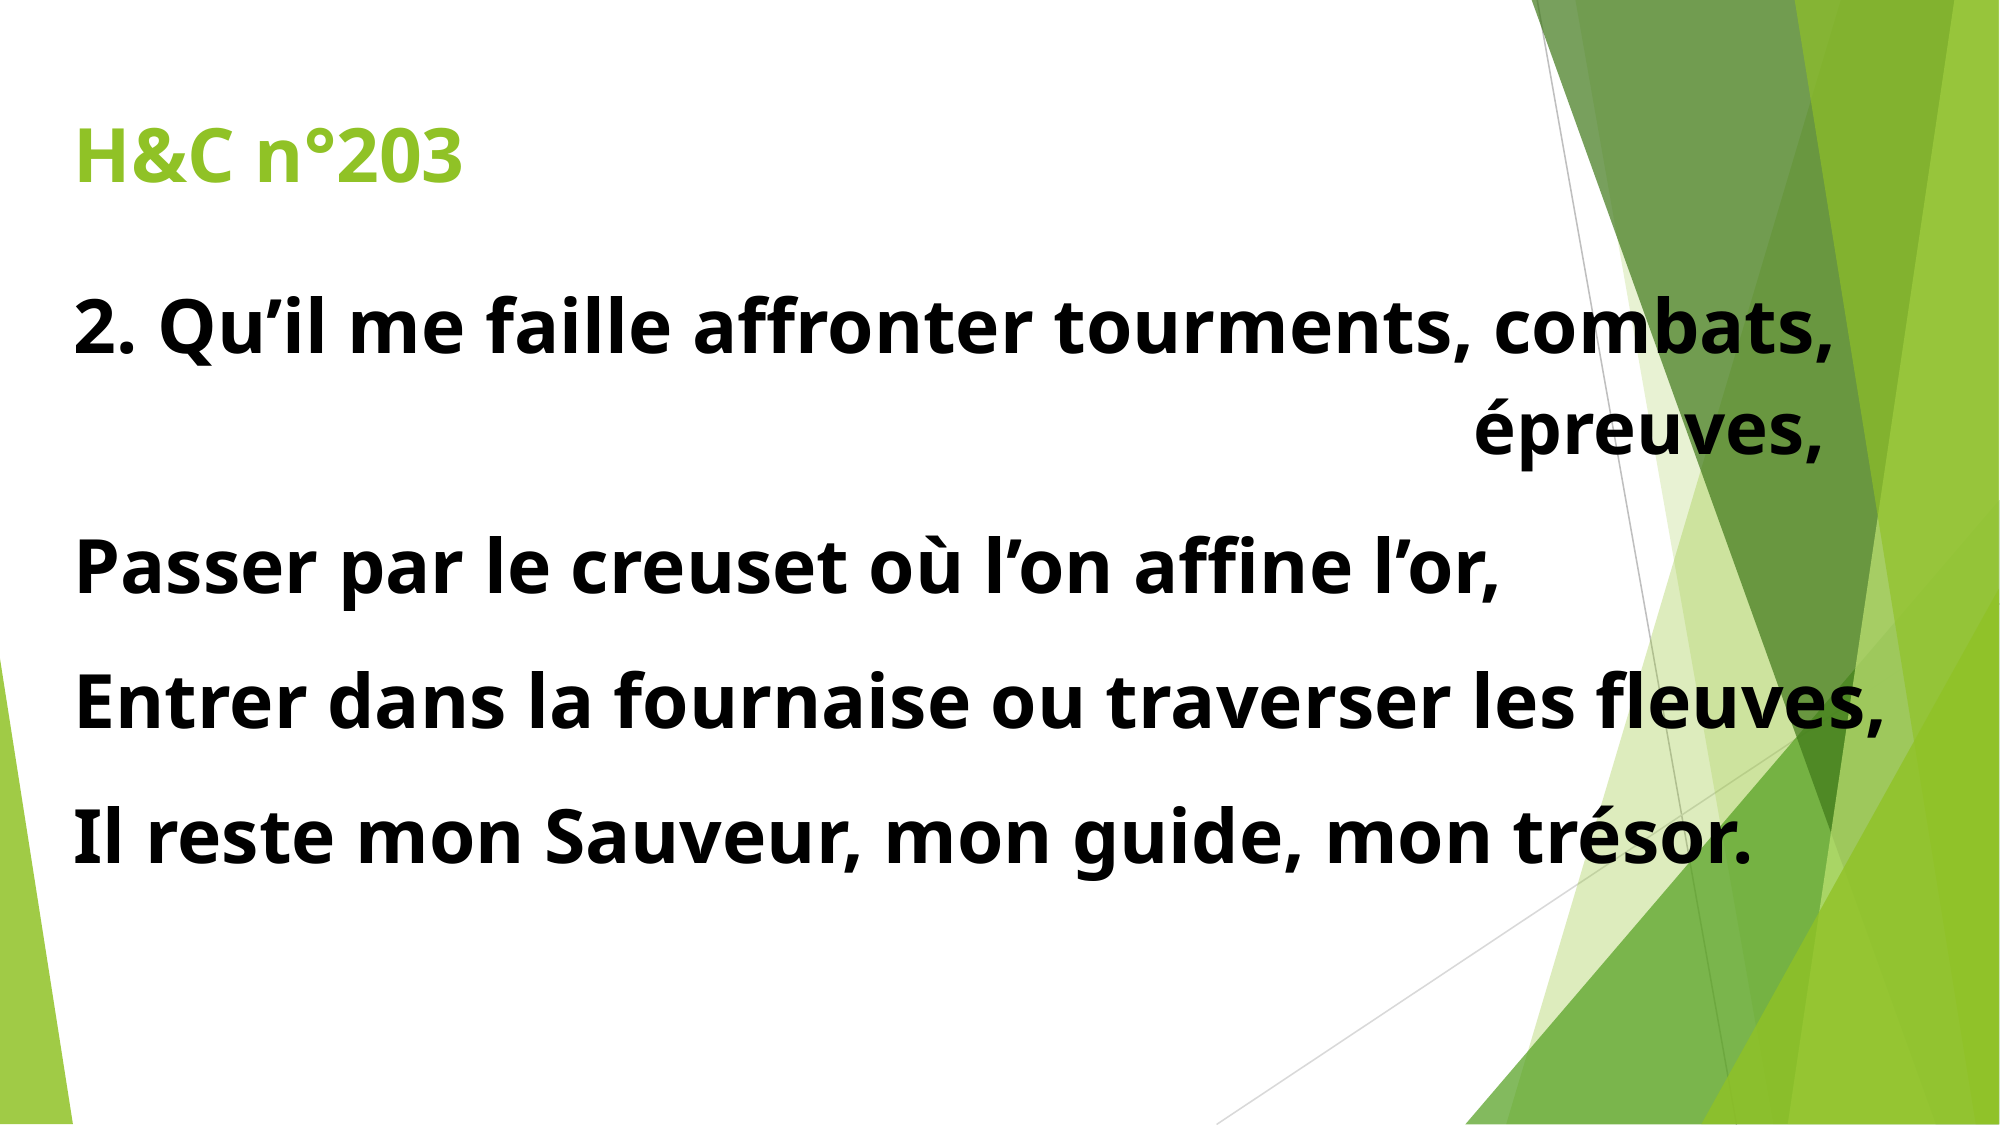

H&C n°203
2. Qu’il me faille affronter tourments, combats,
																			épreuves,
Passer par le creuset où l’on affine l’or,
Entrer dans la fournaise ou traverser les fleuves,
Il reste mon Sauveur, mon guide, mon trésor.